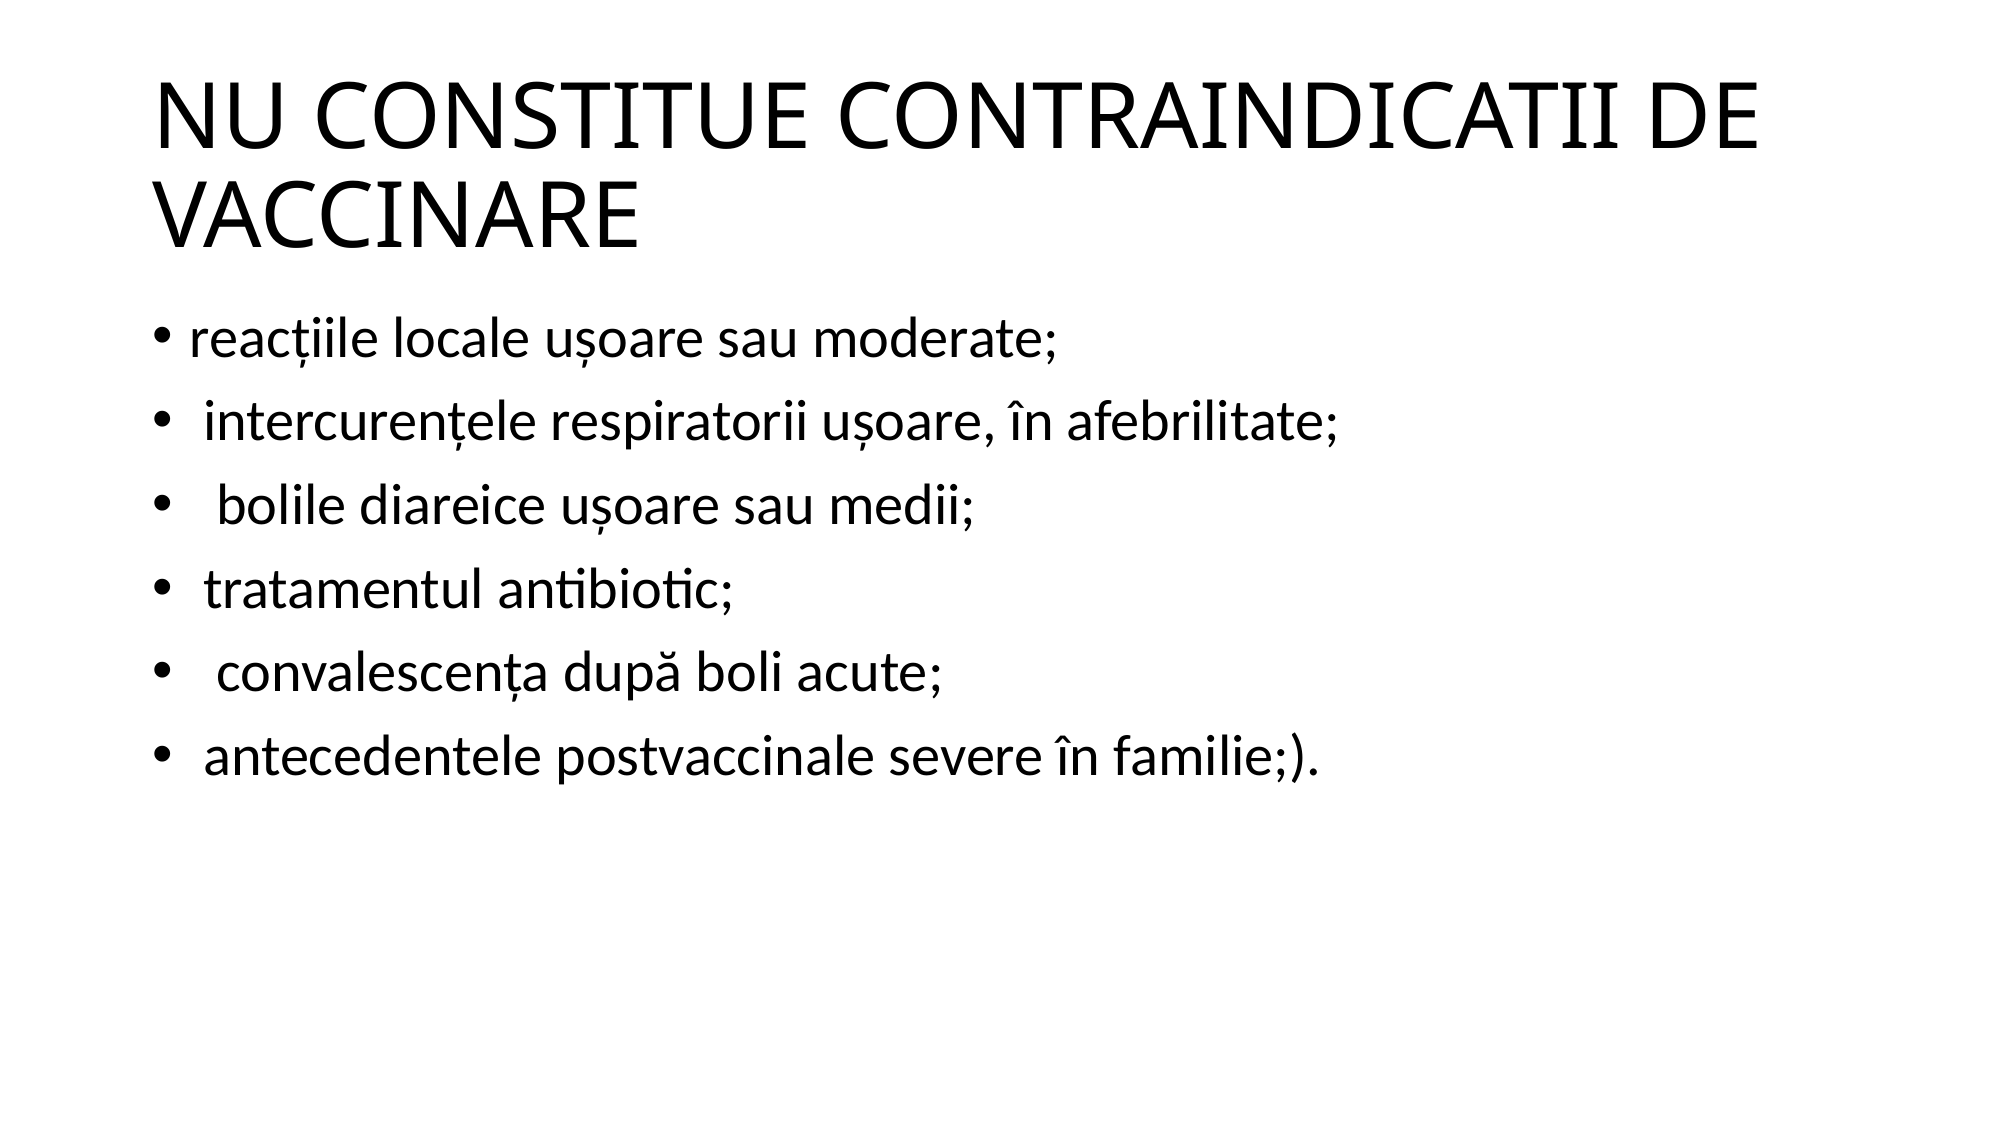

# NU CONSTITUE CONTRAINDICATII DE VACCINARE
reacţiile locale uşoare sau moderate;
 intercurenţele respiratorii uşoare, în afebrilitate;
 bolile diareice uşoare sau medii;
 tratamentul antibiotic;
 convalescenţa după boli acute;
 antecedentele postvaccinale severe în familie;).